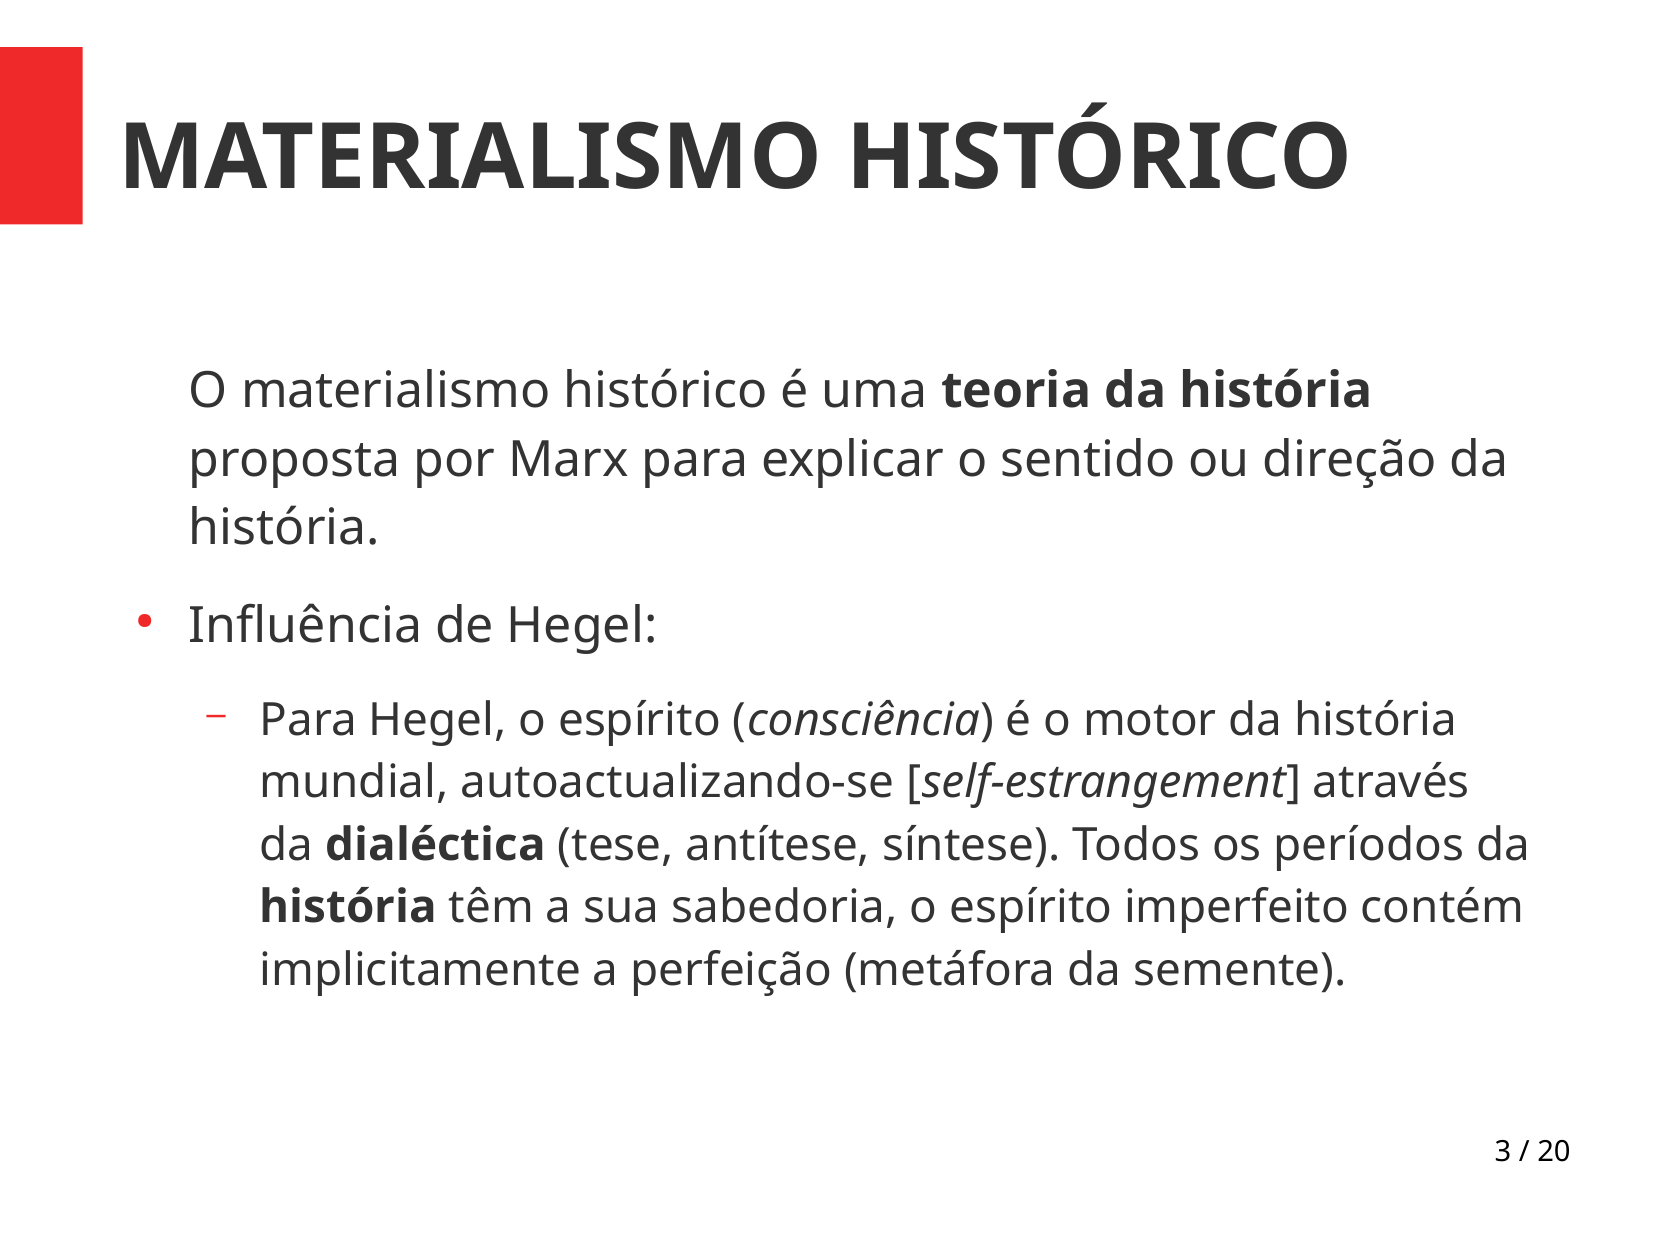

# MATERIALISMO HISTÓRICO
O materialismo histórico é uma teoria da história proposta por Marx para explicar o sentido ou direção da história.
Influência de Hegel:
Para Hegel, o espírito (consciência) é o motor da história mundial, autoactualizando-se [self-estrangement] através da dialéctica (tese, antítese, síntese). Todos os períodos da história têm a sua sabedoria, o espírito imperfeito contém implicitamente a perfeição (metáfora da semente).
3